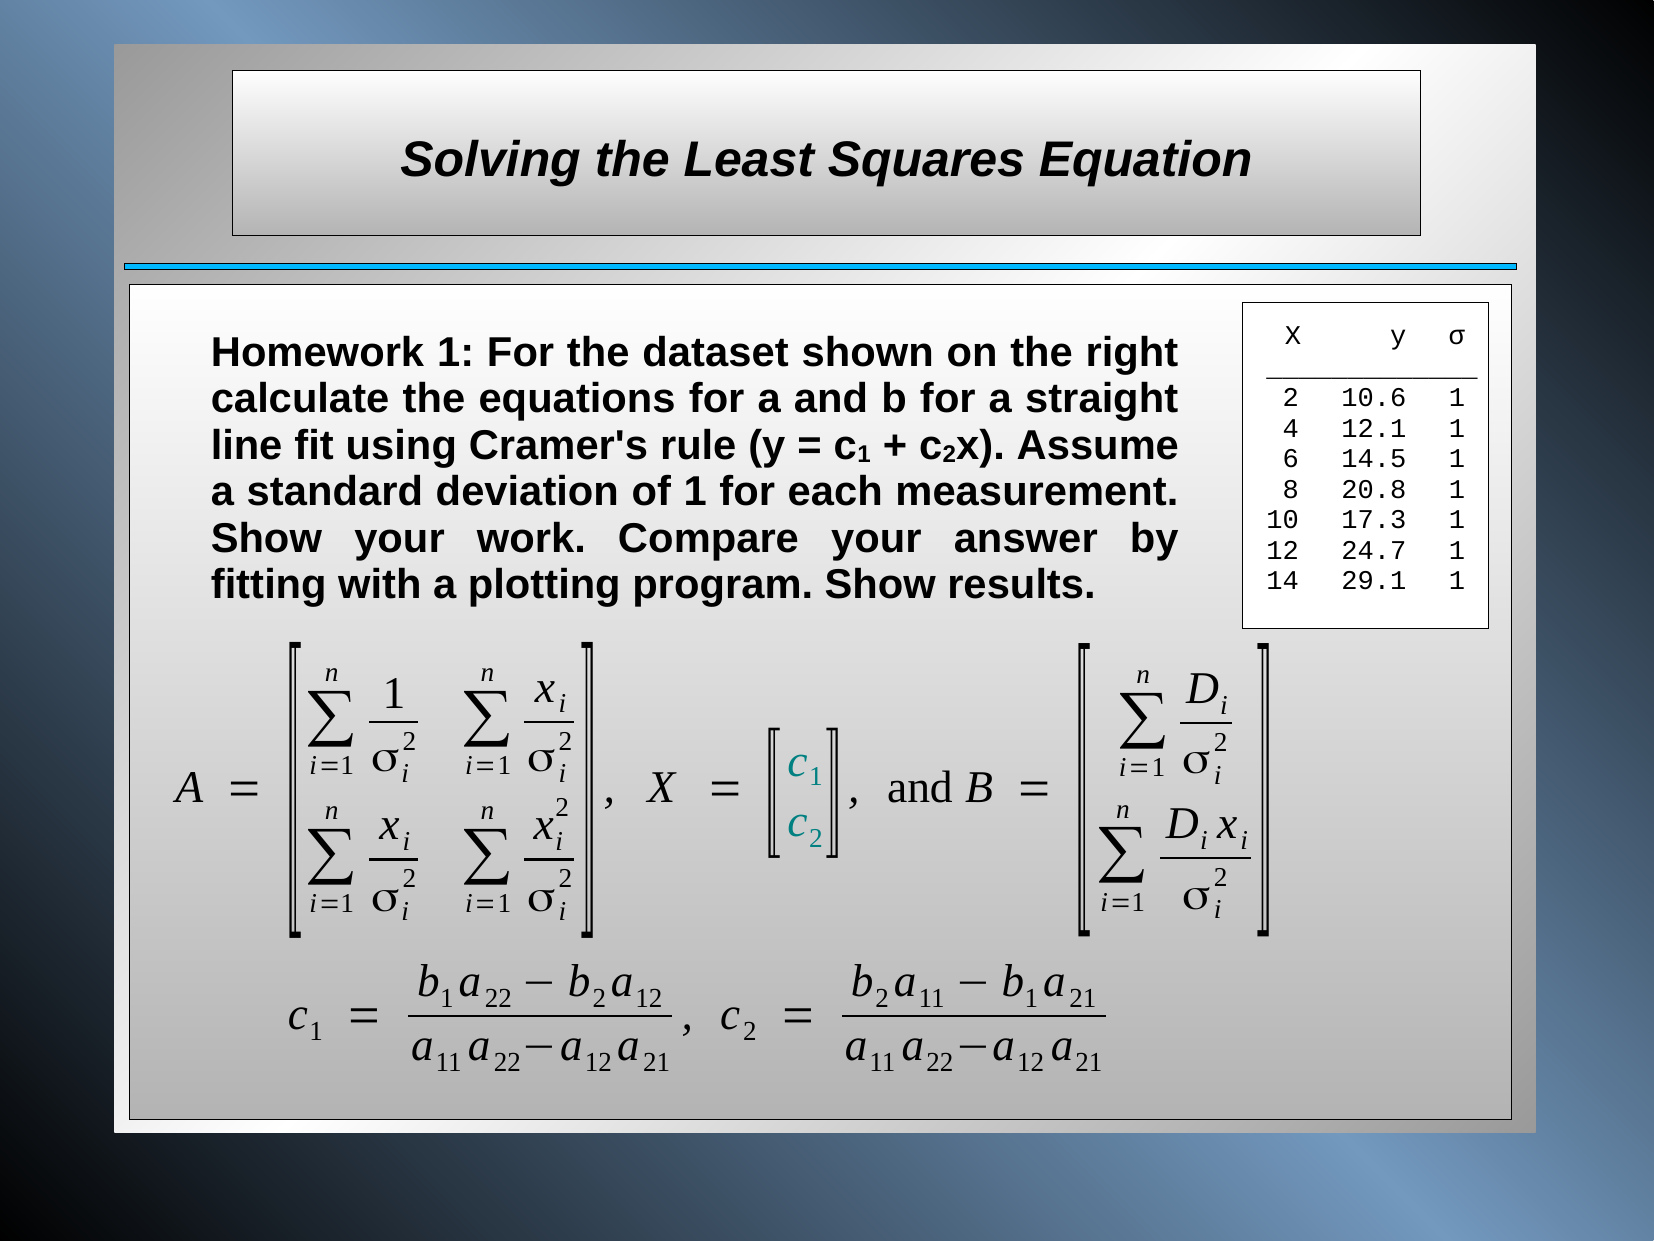

Solving the Least Squares Equation
 X	 y	 σ
_____________
 2 	10.6	 1
 4 	12.1	 1
 6 	14.5	 1
 8 	20.8	 1
10 	17.3	 1
12 	24.7	 1
14 	29.1	 1
Homework 1: For the dataset shown on the right calculate the equations for a and b for a straight line fit using Cramer's rule (y = c1 + c2x). Assume a standard deviation of 1 for each measurement. Show your work. Compare your answer by fitting with a plotting program. Show results.